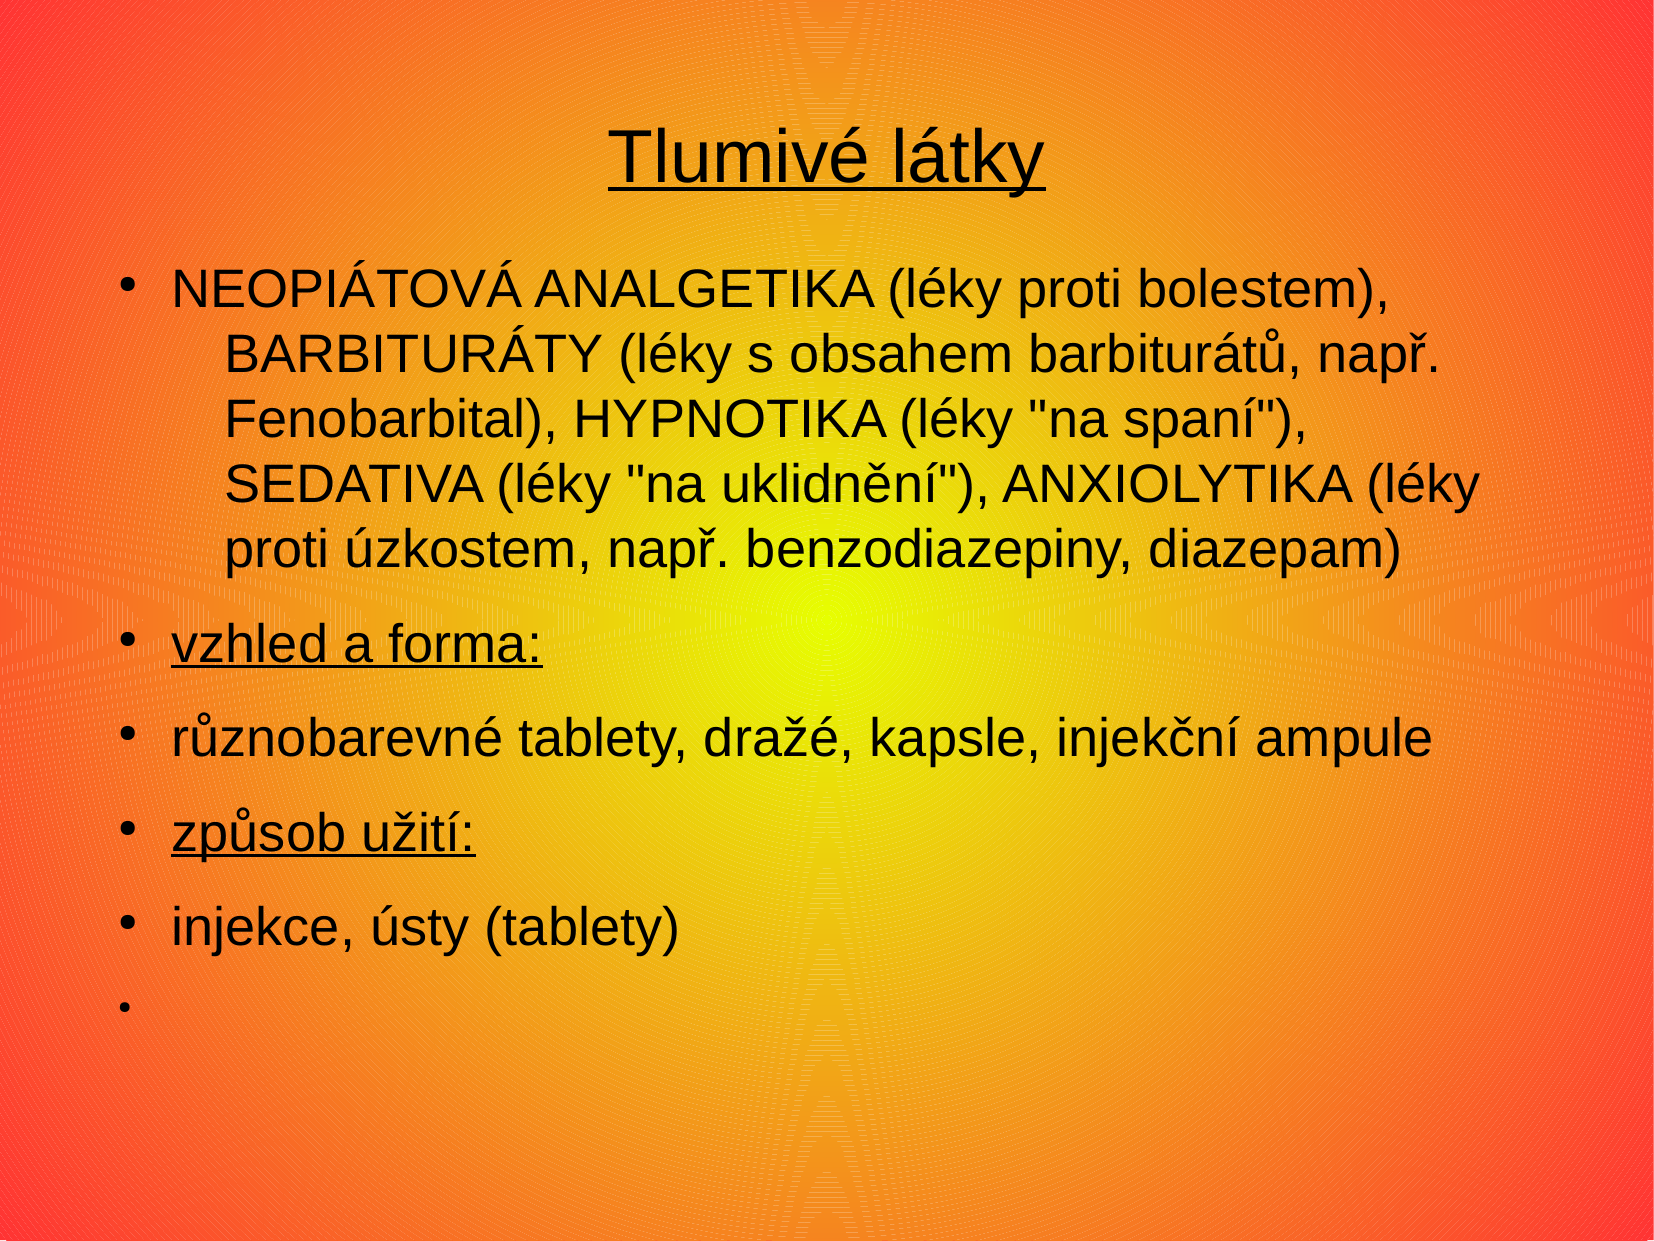

# Tlumivé látky
NEOPIÁTOVÁ ANALGETIKA (léky proti bolestem), BARBITURÁTY (léky s obsahem barbiturátů, např. Fenobarbital), HYPNOTIKA (léky "na spaní"), SEDATIVA (léky "na uklidnění"), ANXIOLYTIKA (léky proti úzkostem, např. benzodiazepiny, diazepam)
vzhled a forma:
různobarevné tablety, dražé, kapsle, injekční ampule
způsob užití:
injekce, ústy (tablety)